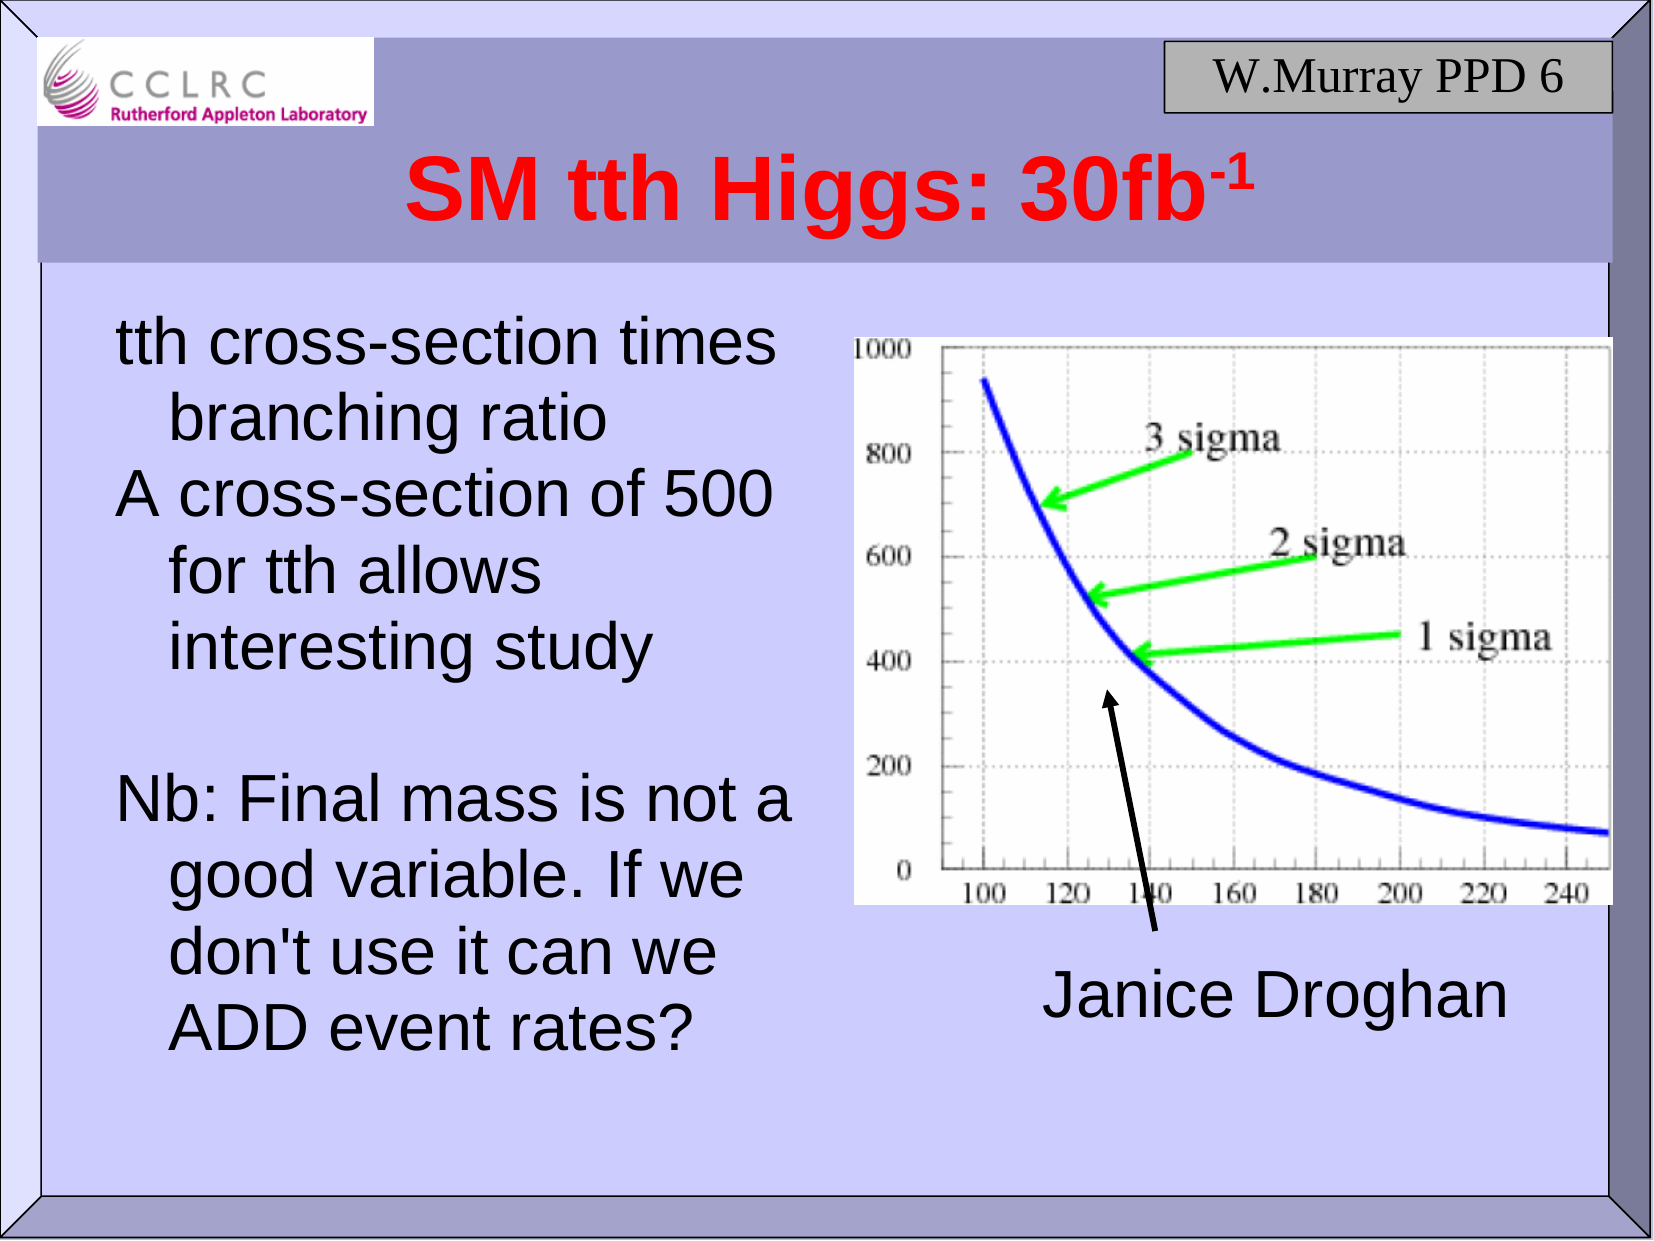

# SM tth Higgs: 30fb-1
tth cross-section times branching ratio
A cross-section of 500 for tth allows interesting study
Nb: Final mass is not a good variable. If we don't use it can we ADD event rates?
Janice Droghan